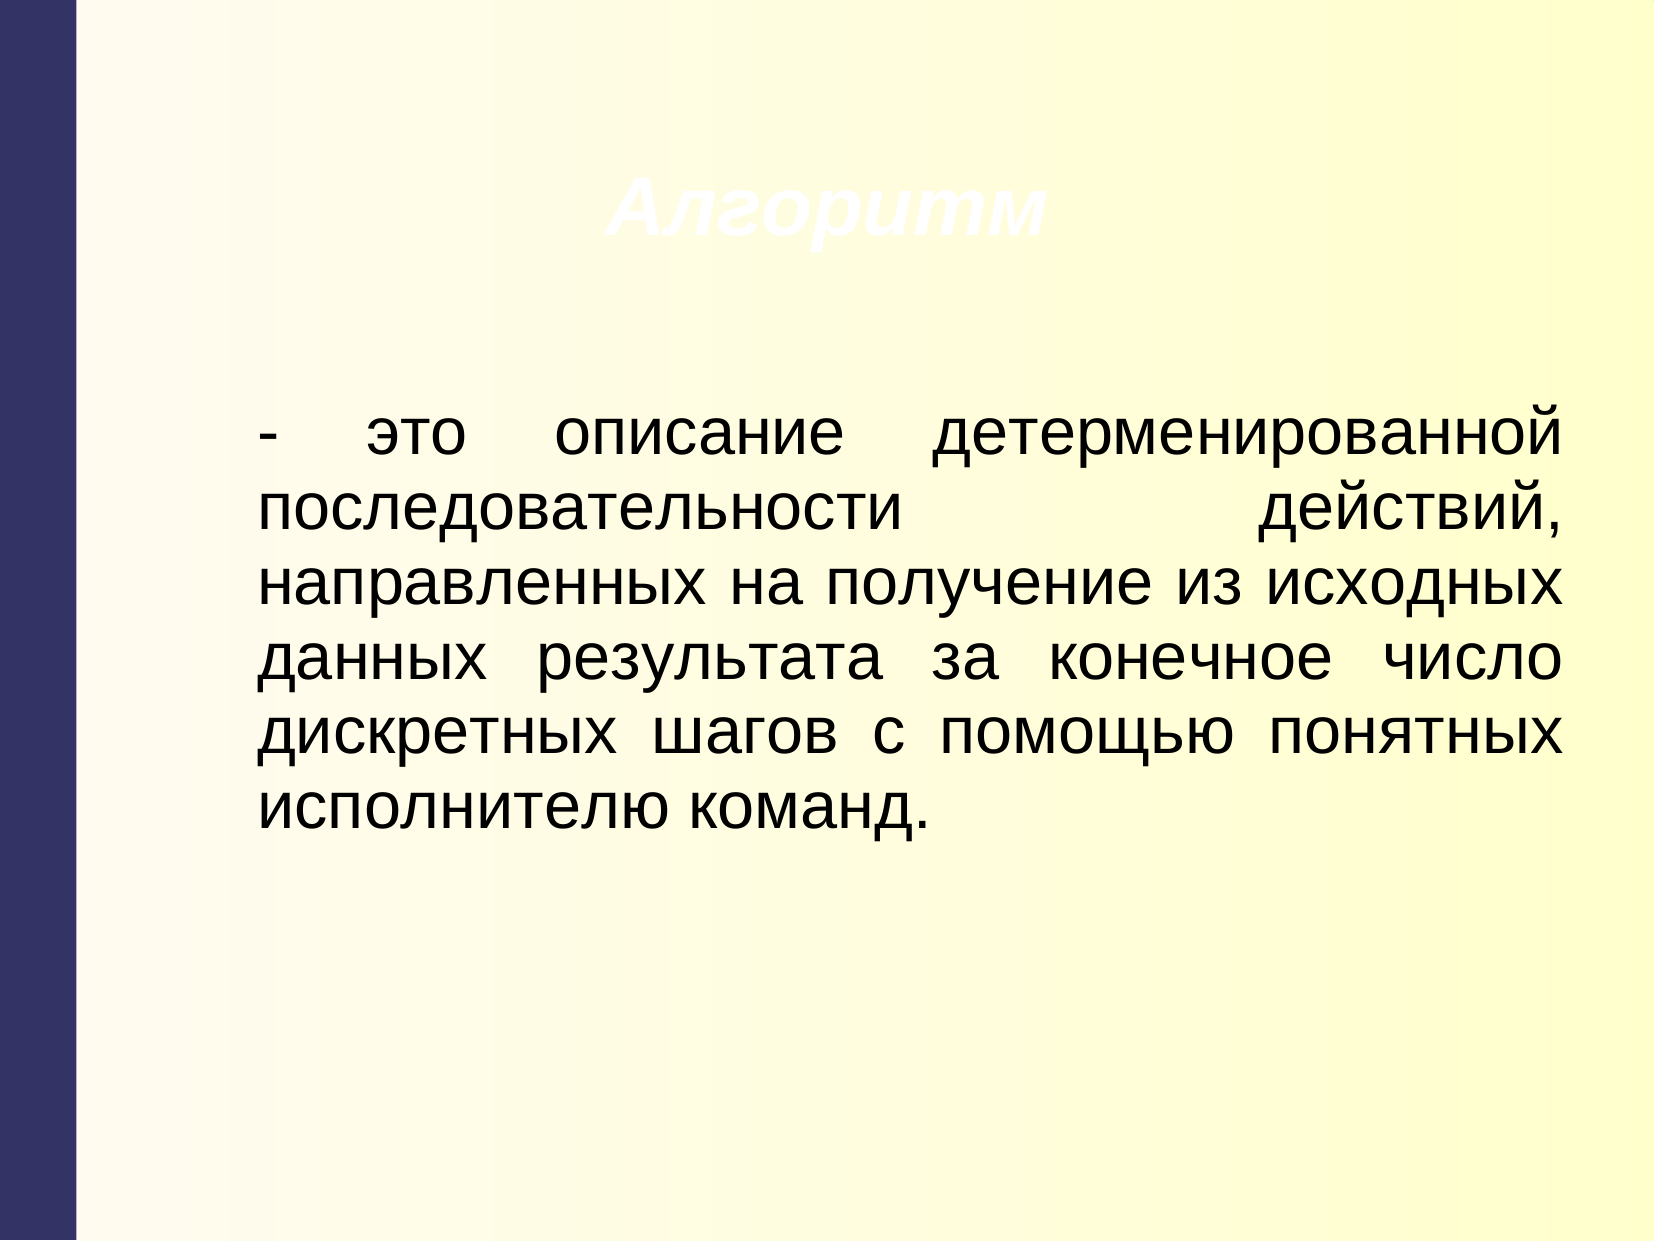

# Алгоритм
- это описание детерменированной последовательности действий, направленных на получение из исходных данных результата за конечное число дискретных шагов с помощью понятных исполнителю команд.